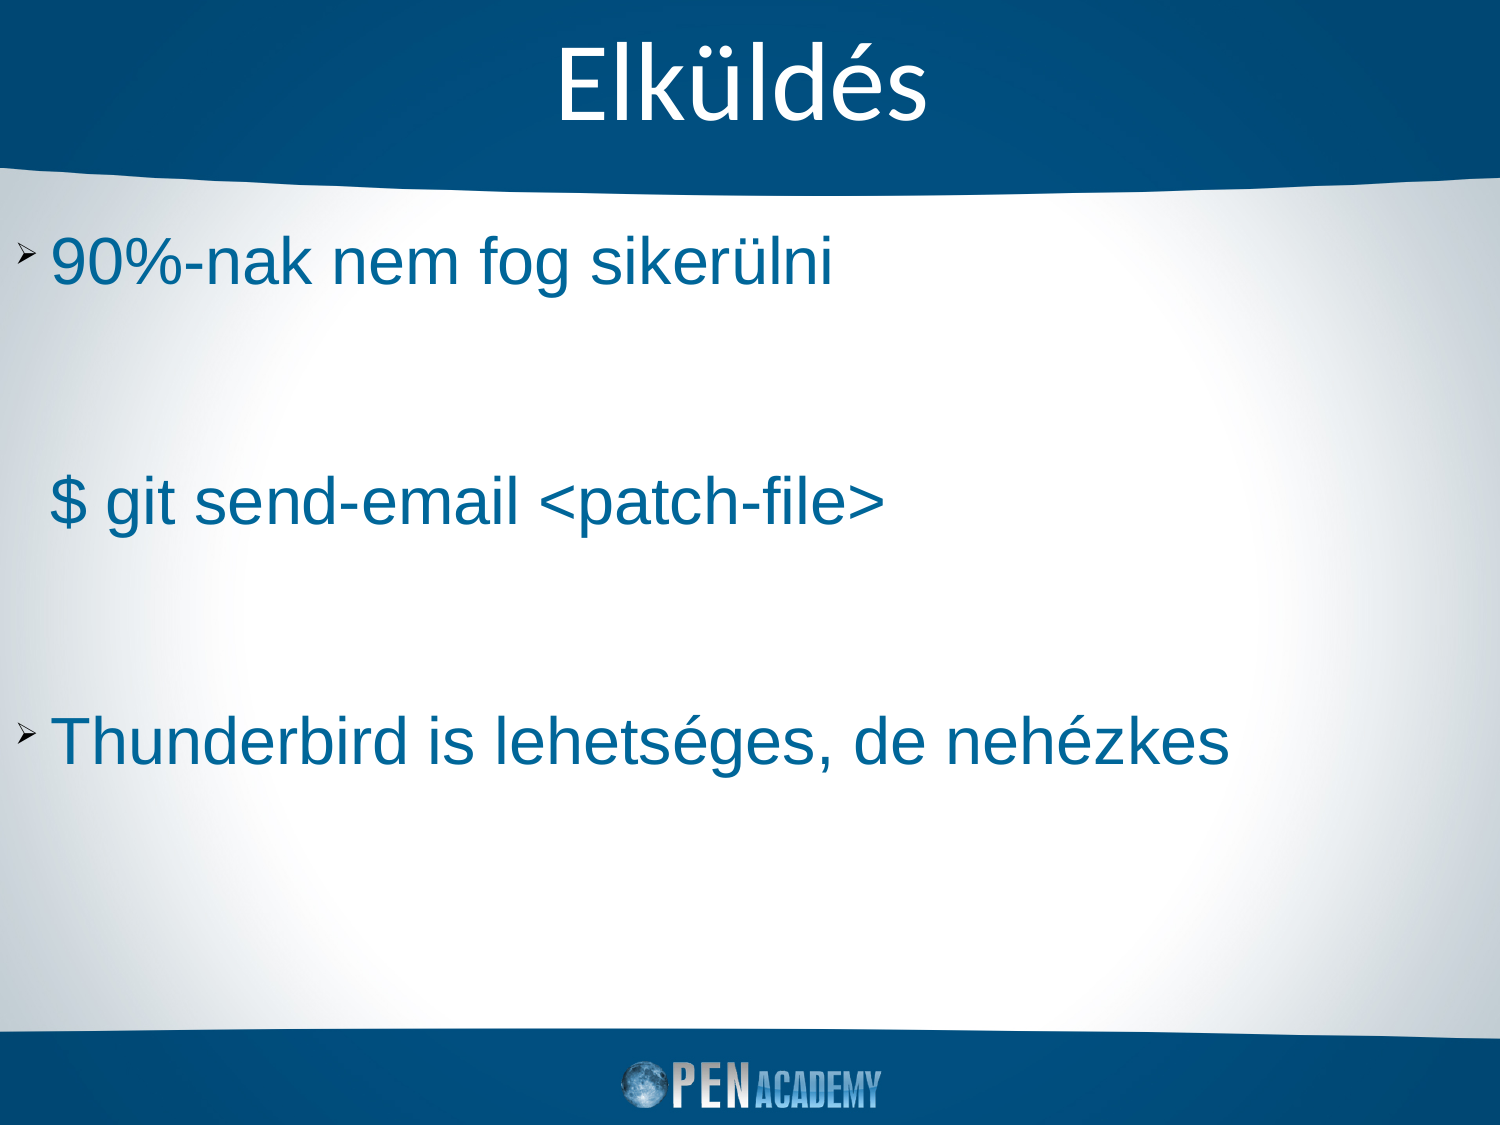

# Elküldés
90%-nak nem fog sikerülni
$ git send-email <patch-file>
Thunderbird is lehetséges, de nehézkes